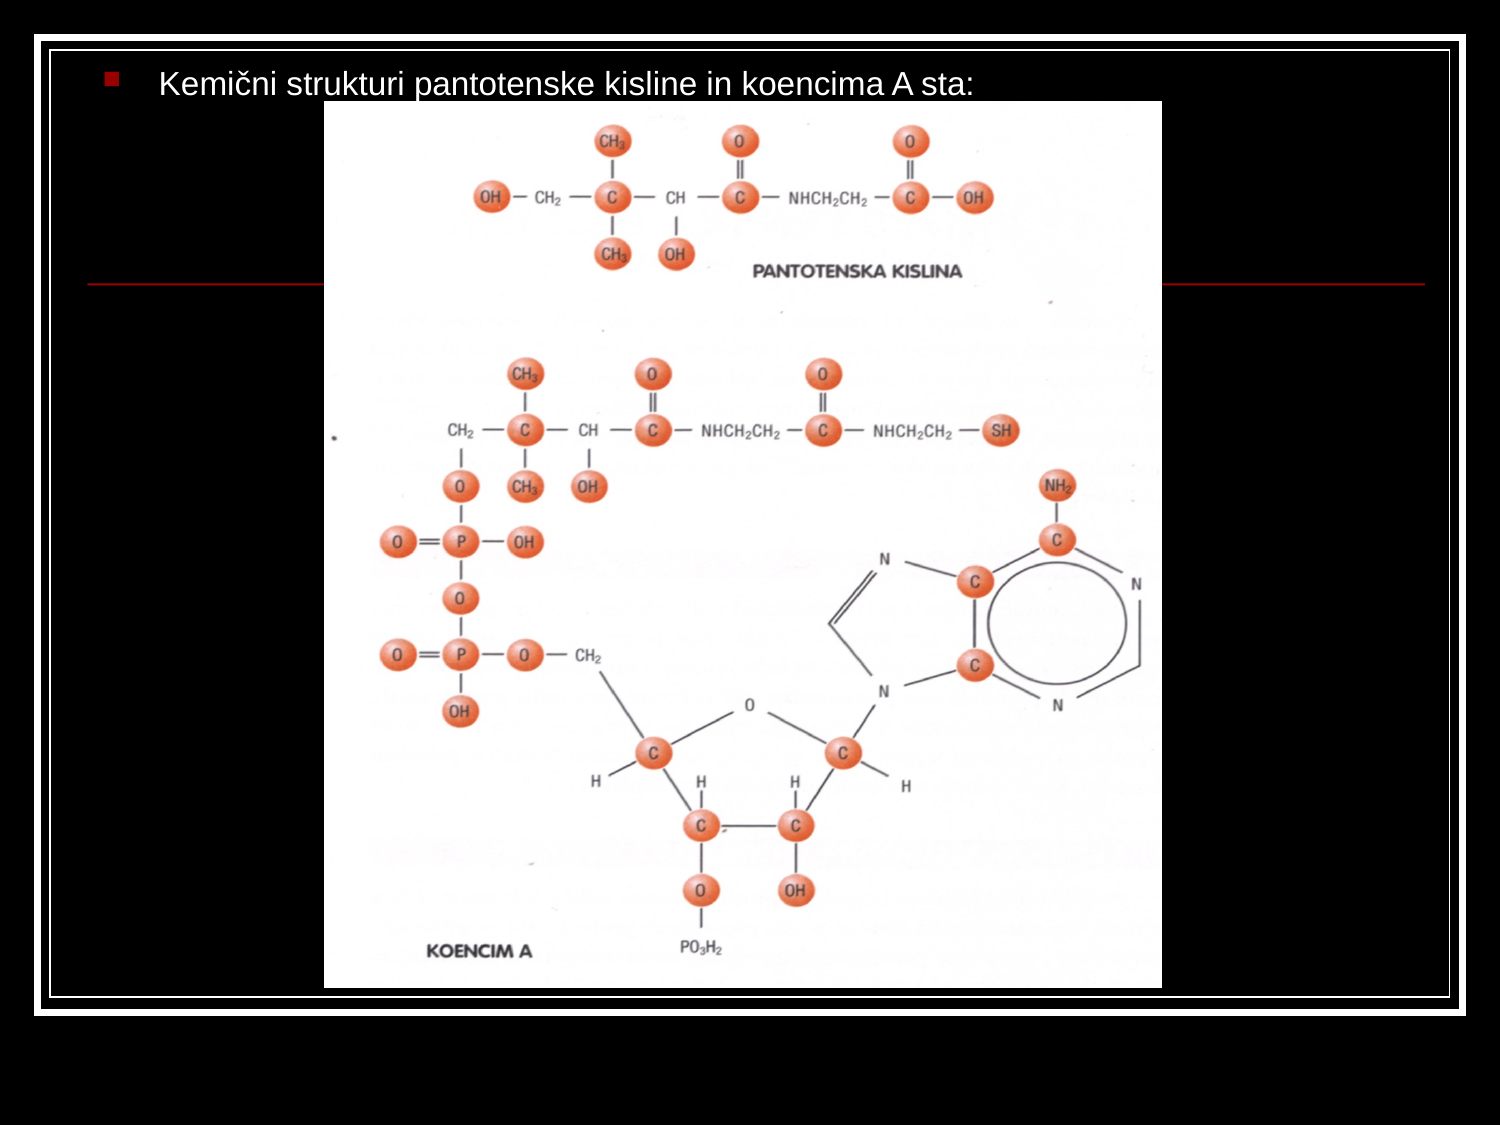

# Kemični strukturi pantotenske kisline in koencima A sta: